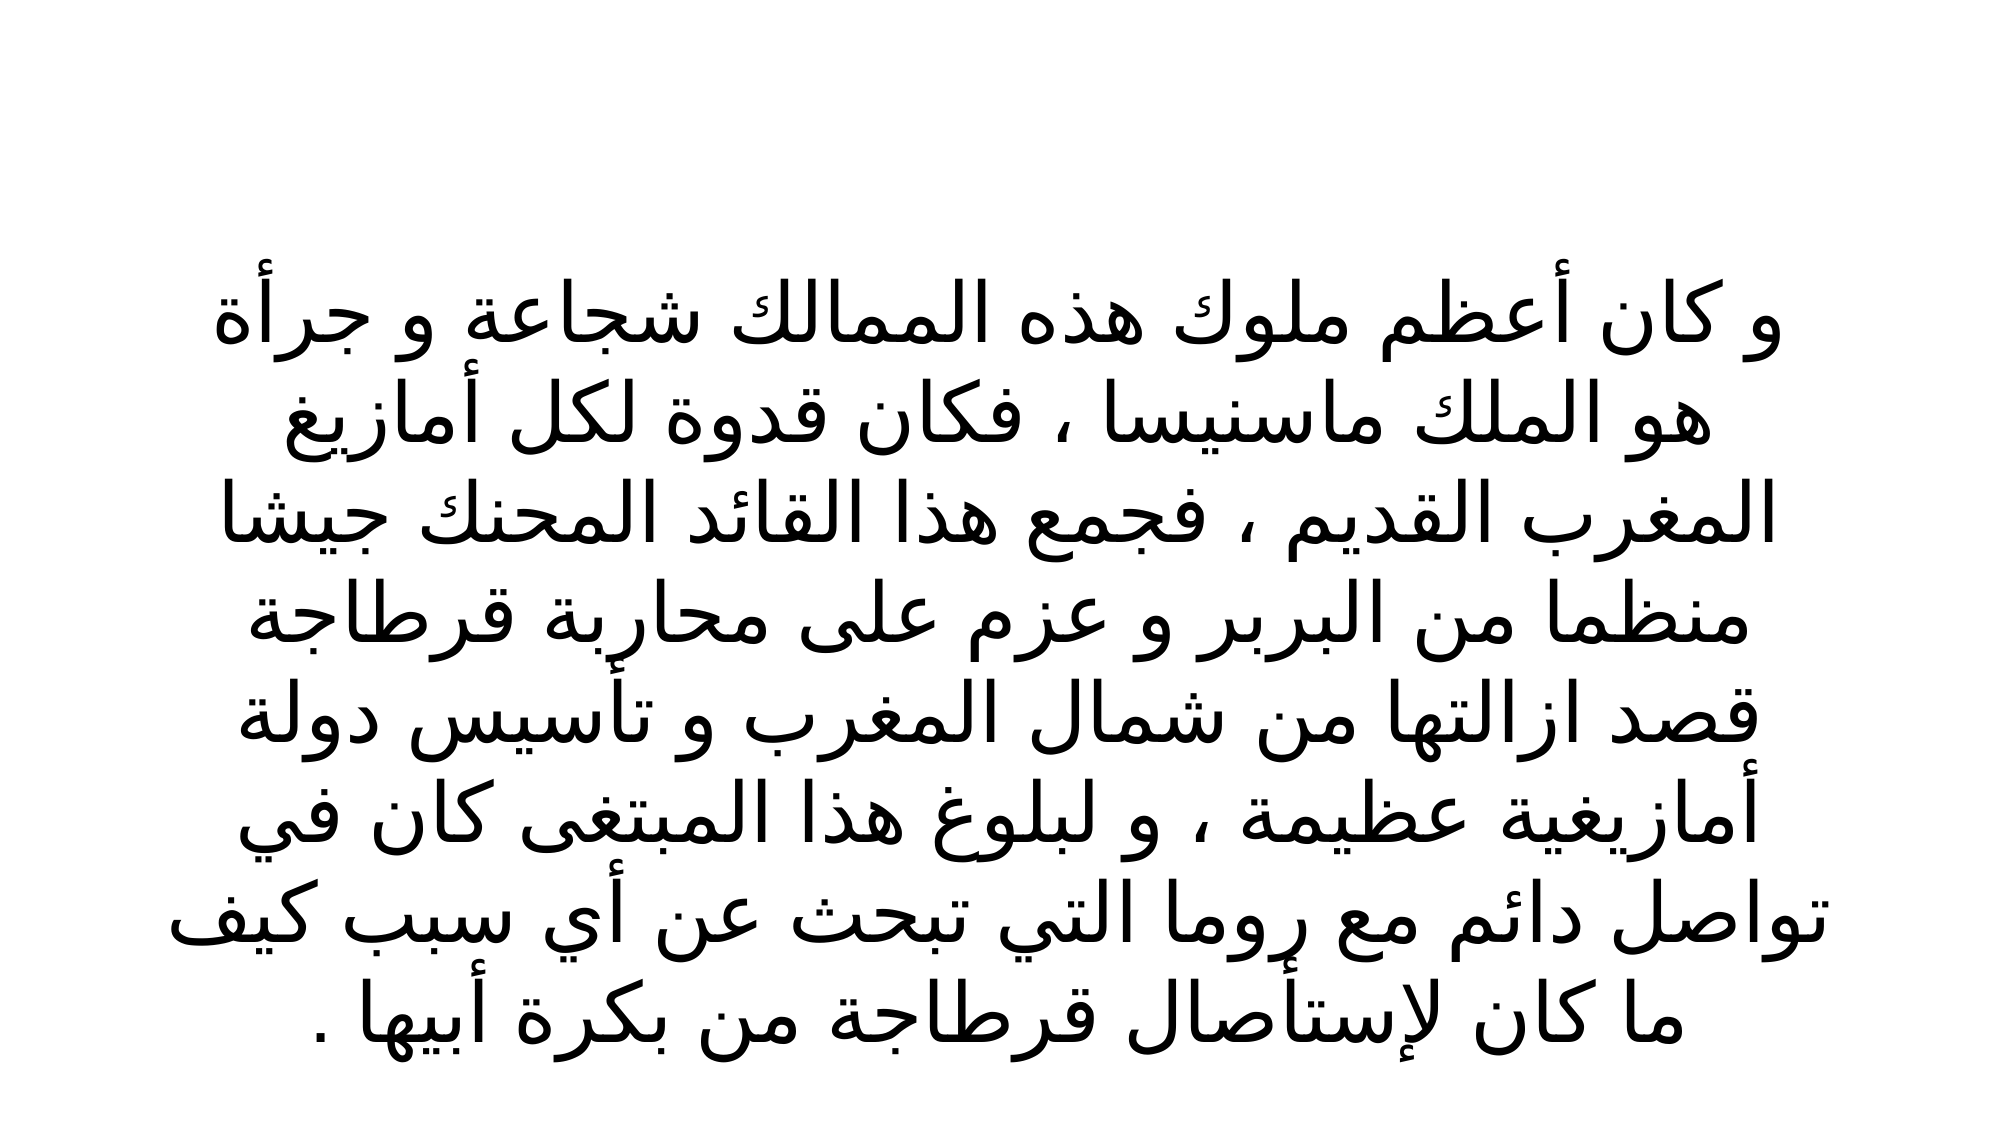

و كان أعظم ملوك هذه الممالك شجاعة و جرأة هو الملك ماسنيسا ، فكان قدوة لكل أمازيغ المغرب القديم ، فجمع هذا القائد المحنك جيشا منظما من البربر و عزم على محاربة قرطاجة قصد ازالتها من شمال المغرب و تأسيس دولة أمازيغية عظيمة ، و لبلوغ هذا المبتغى كان في تواصل دائم مع روما التي تبحث عن أي سبب كيف ما كان لإستأصال قرطاجة من بكرة أبيها .